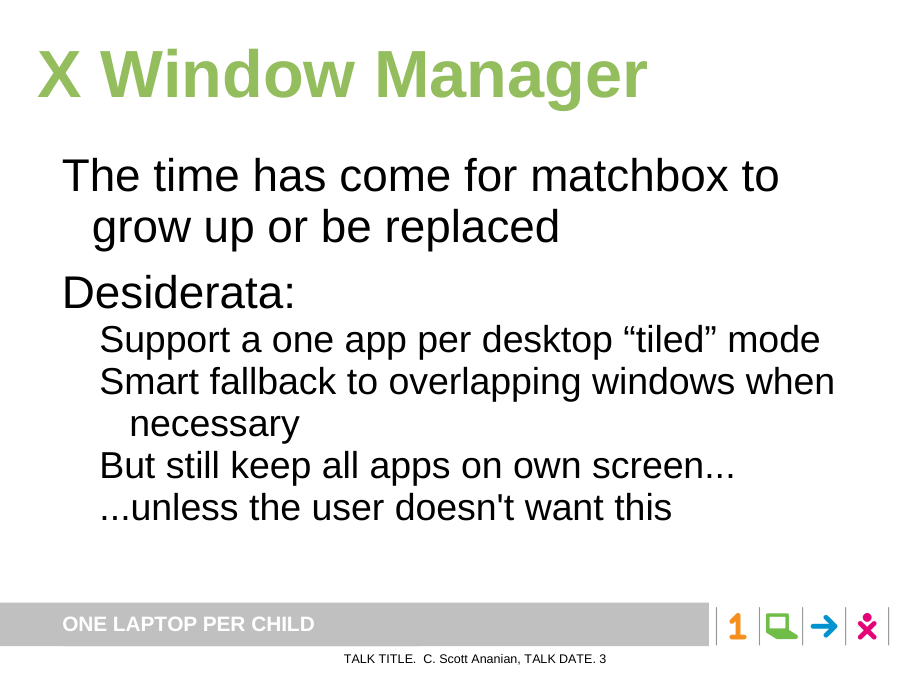

# X Window Manager
The time has come for matchbox to grow up or be replaced
Desiderata:
Support a one app per desktop “tiled” mode
Smart fallback to overlapping windows when necessary
But still keep all apps on own screen...
...unless the user doesn't want this